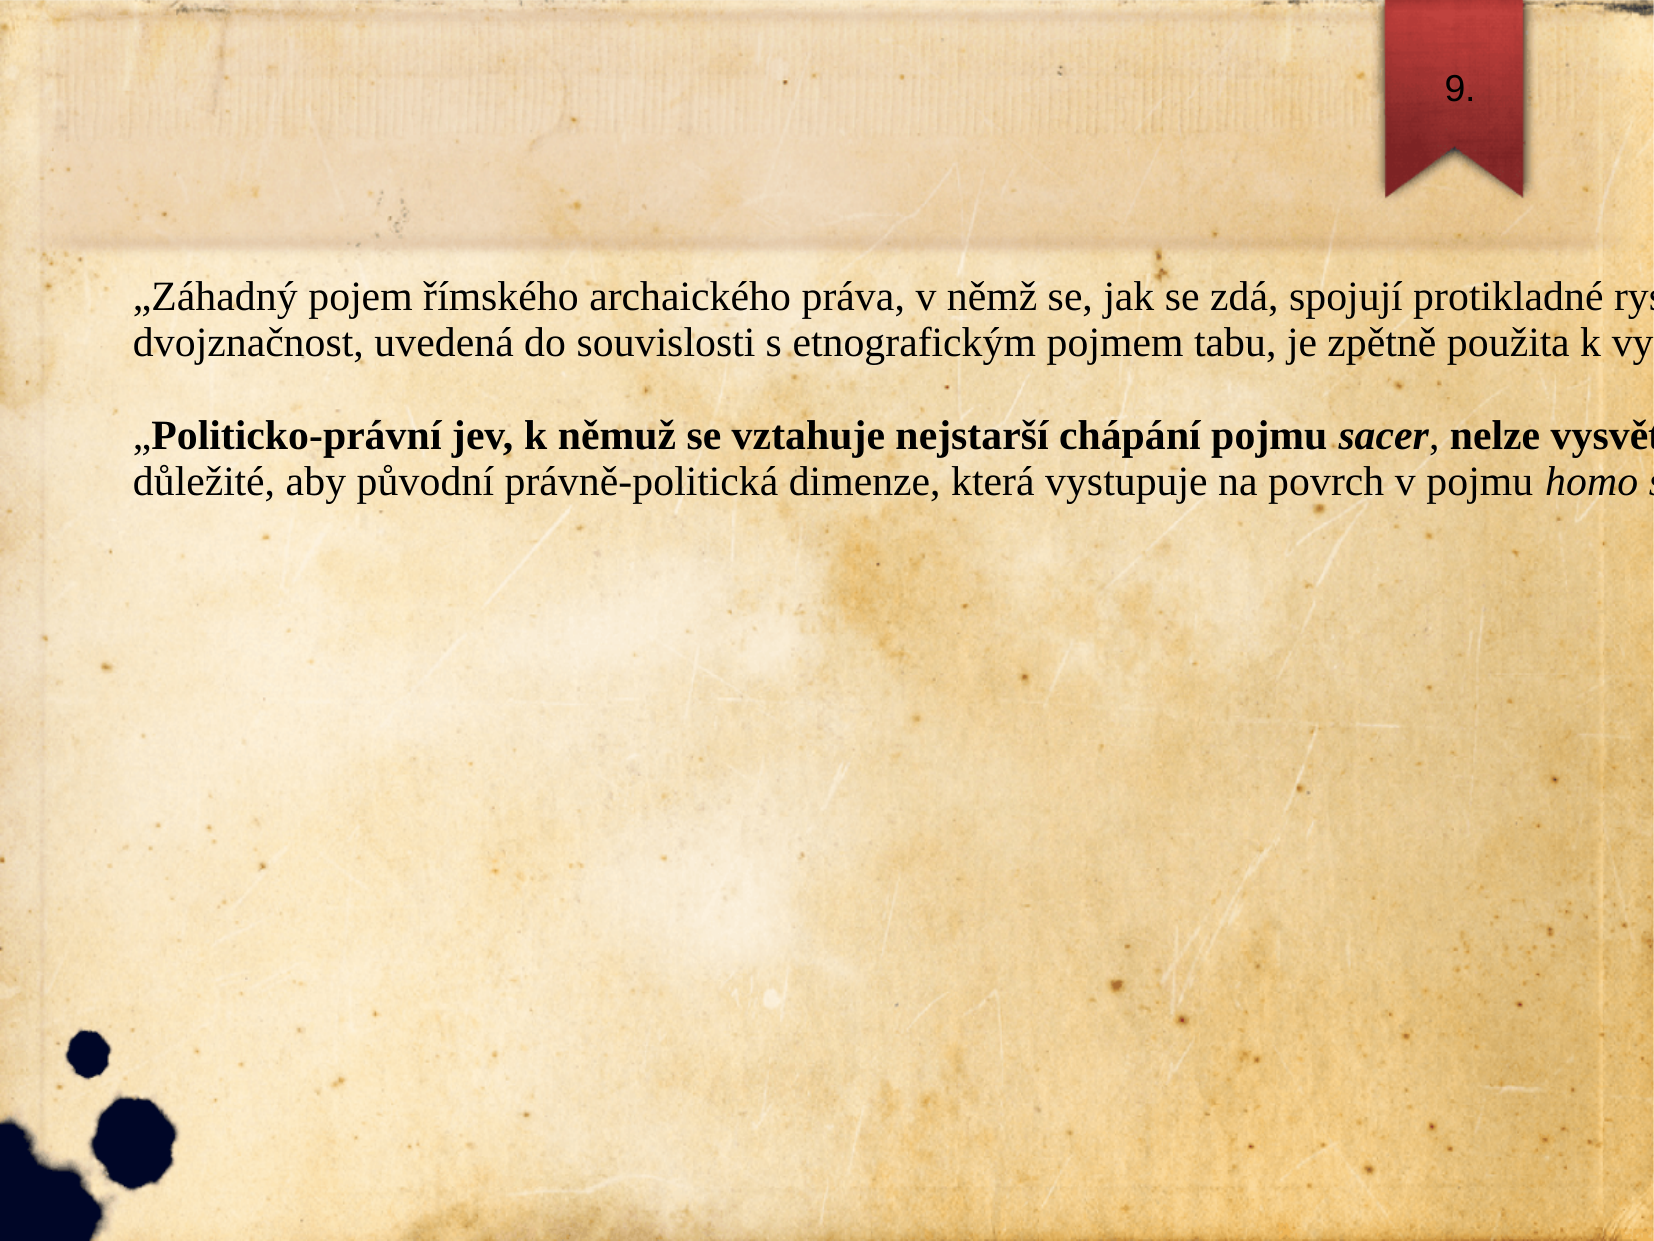

9.
„Záhadný pojem římského archaického práva, v němž se, jak se zdá, spojují protikladné rysy, a bylo jej tedy nutno vykládat, se tak dostává do souzvuku s náboženskou kategorií posvátného v okamžiku, kdy sama tato kategorie prochází nezvratným procesem sémantického vyprázdnění, v jehož důsledku získává dva opačné významy; tato dvojznačnost, uvedená do souvislosti s etnografickým pojmem tabu, je zpětně použita k vysvětlení pojmu homo sacer, čímž se kruh dokonale uzavírá.“ (s. 82-83)
„Politicko-právní jev, k němuž se vztahuje nejstarší chápání pojmu sacer, nelze vysvětlit předpokládanou ambivalentností obecné náboženské kategorie posvátného, naopak, pouze pozorné a obezřetné vymezení politické a náboženské sféry nám může umožnit pochopení historie jejich proplétání a jejich složitých vztahů. V každém případě je důležité, aby původní právně-politická dimenze, která vystupuje na povrch v pojmu homo sacer, nebyla opět překryta vědeckým mytologématem, jež nejenže nedokáže nic vysvětlit, ale samo naopak potřebuje vysvětlení.“ (s. 83)